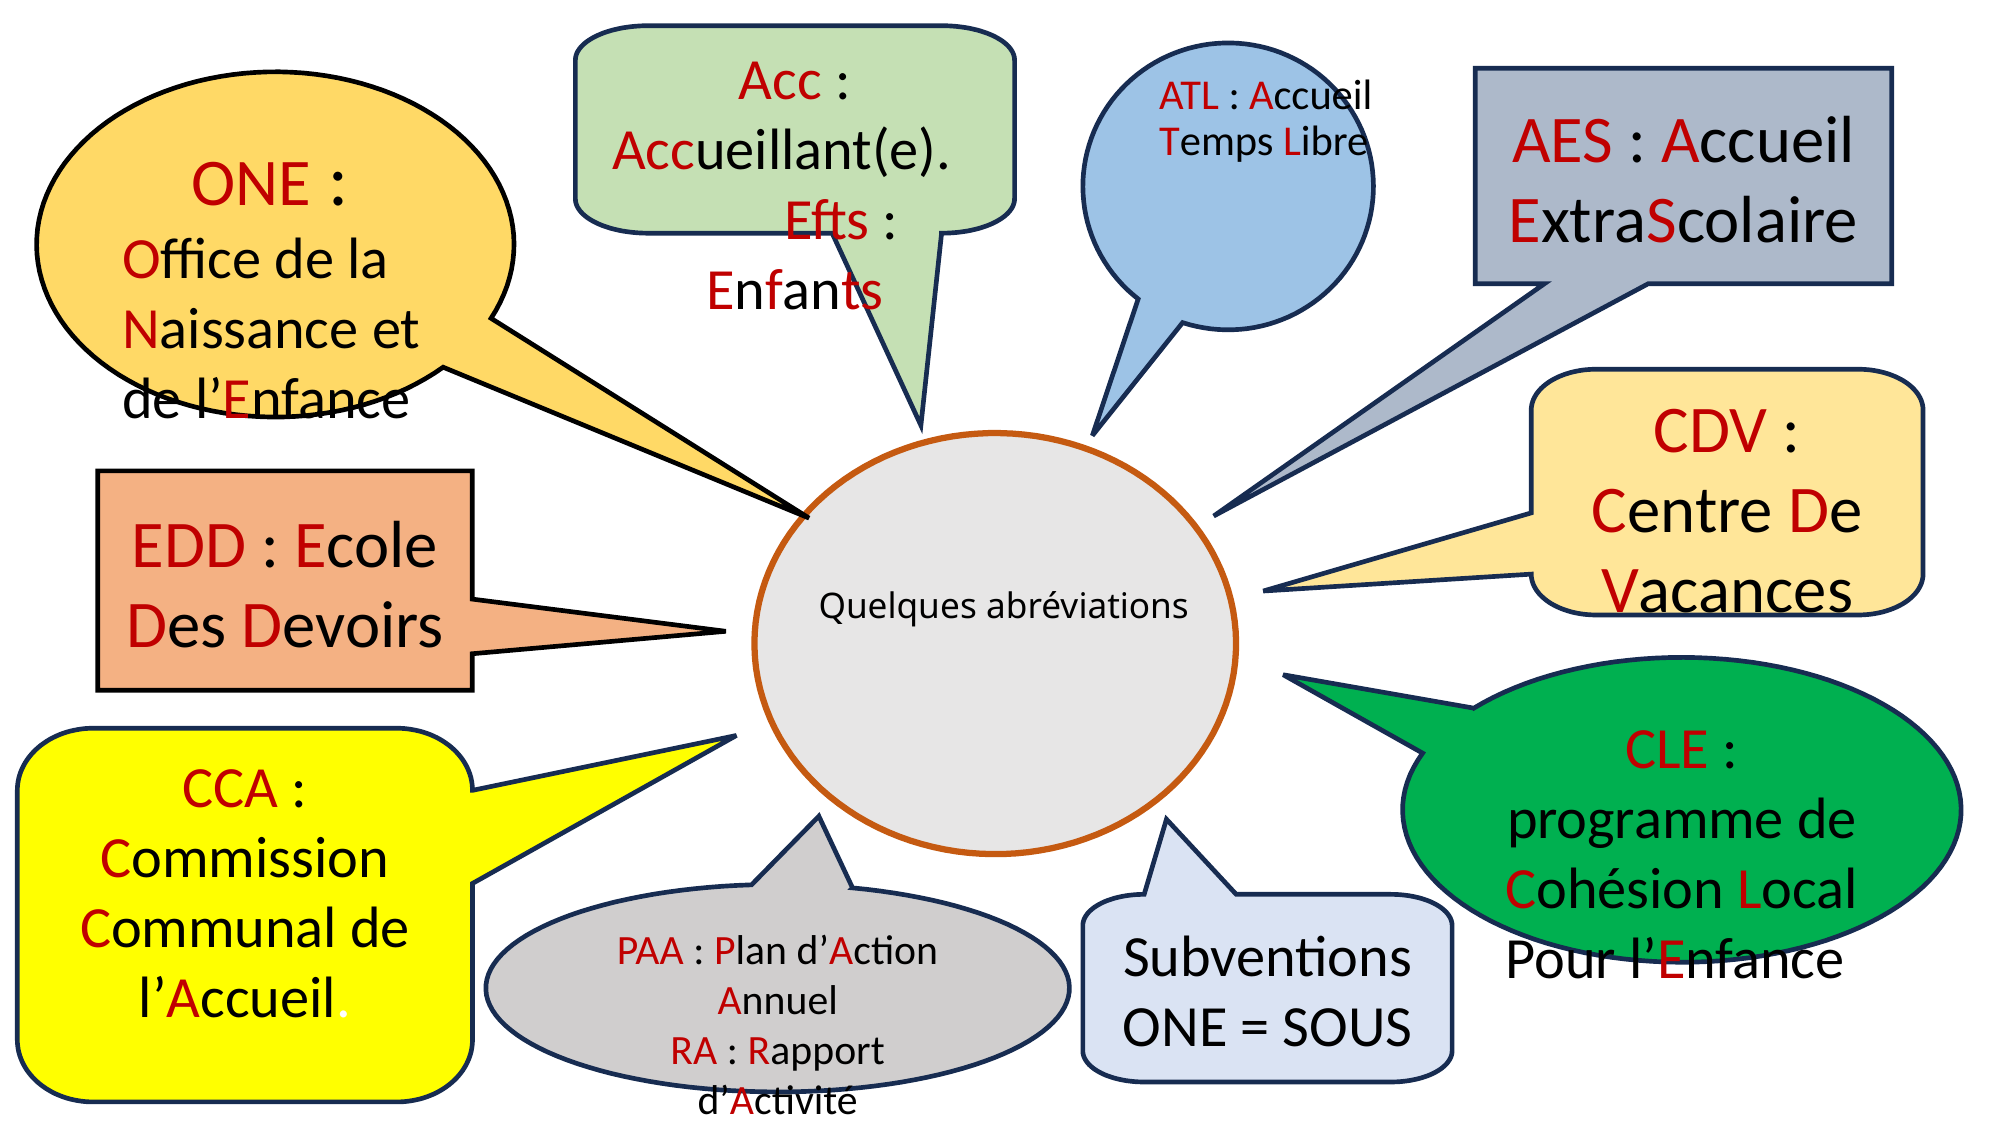

Acc : Accueillant(e). Efts : Enfants
# ATL : Accueil Temps Libre
AES : Accueil ExtraScolaire
ONE :
Office de la Naissance et de l’Enfance.
CDV : Centre De Vacances
EDD : Ecole Des Devoirs
Quelques abréviations
CLE : programme de Cohésion Local Pour l’Enfance
CCA : Commission Communal de l’Accueil.
PAA : Plan d’Action Annuel
RA : Rapport d’Activité
Subventions ONE = SOUS